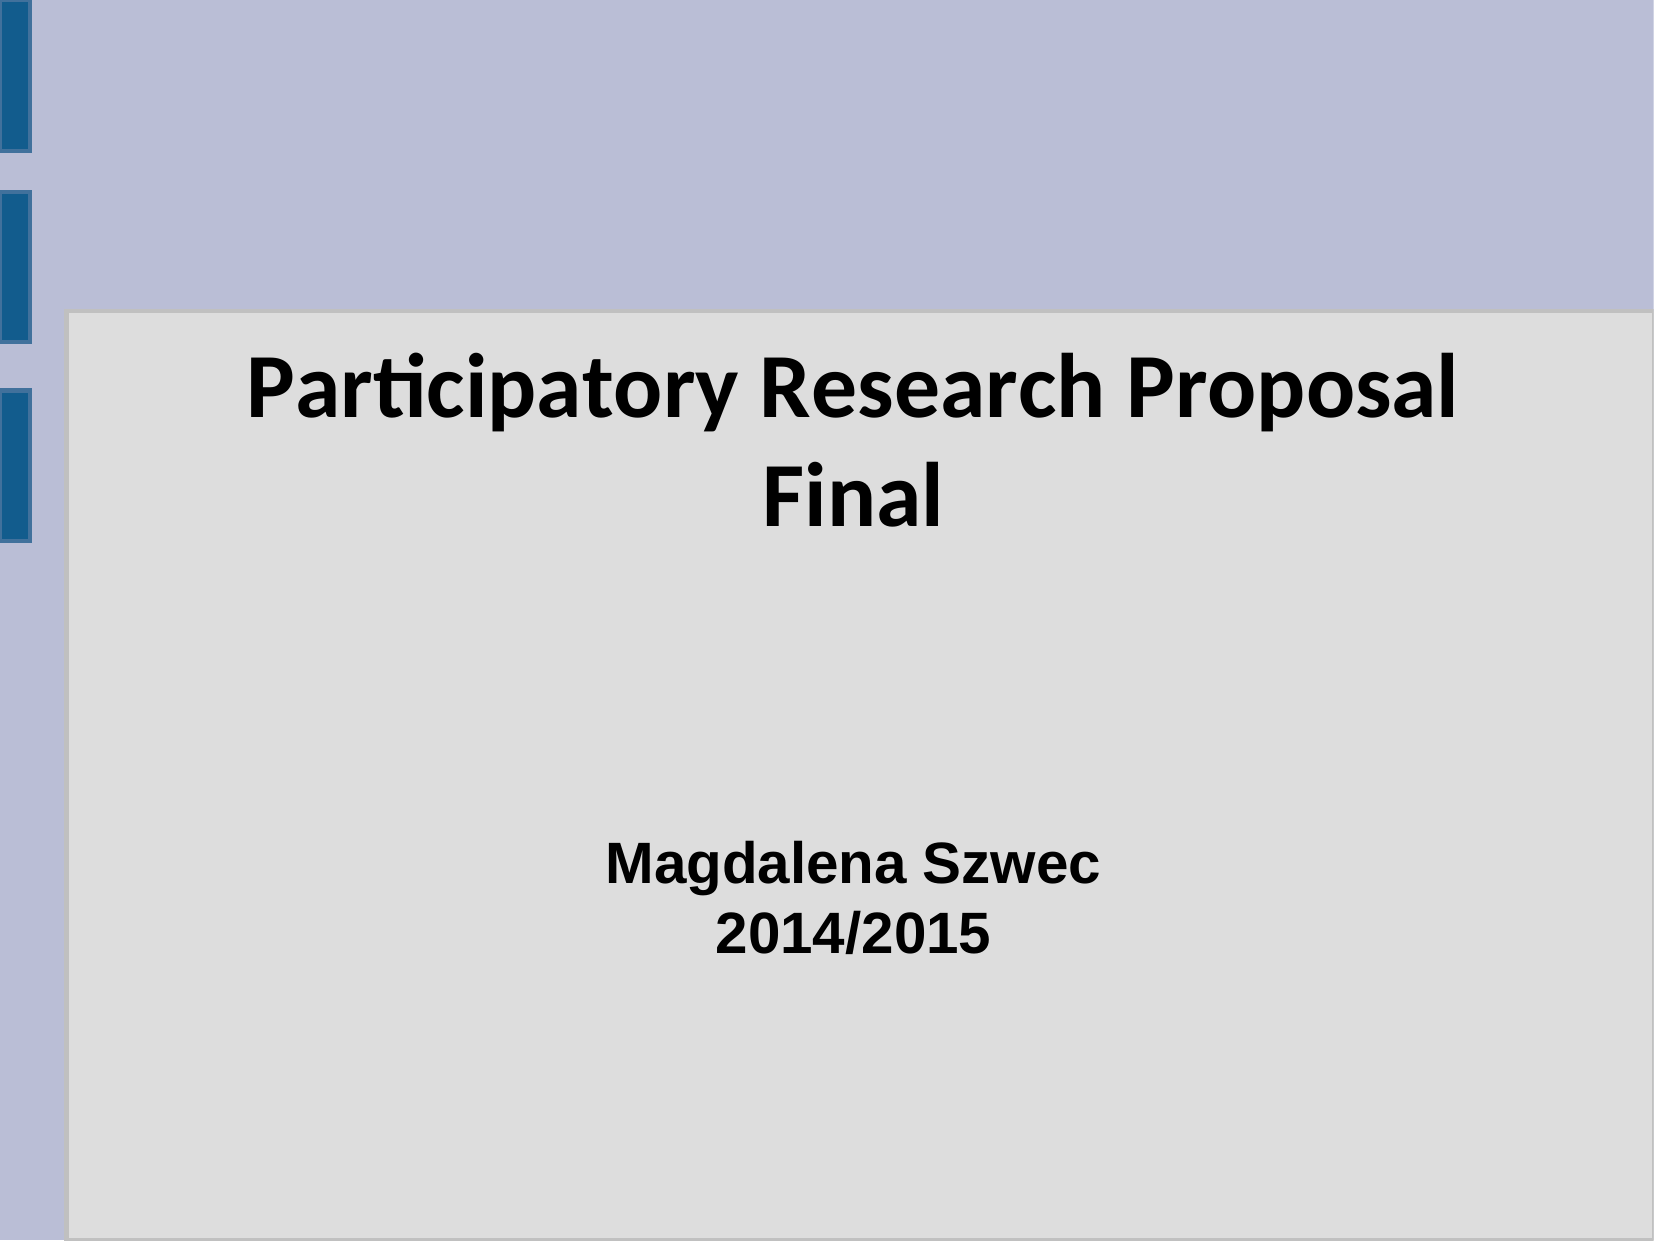

# Participatory Research Proposal Final
Magdalena Szwec
2014/2015